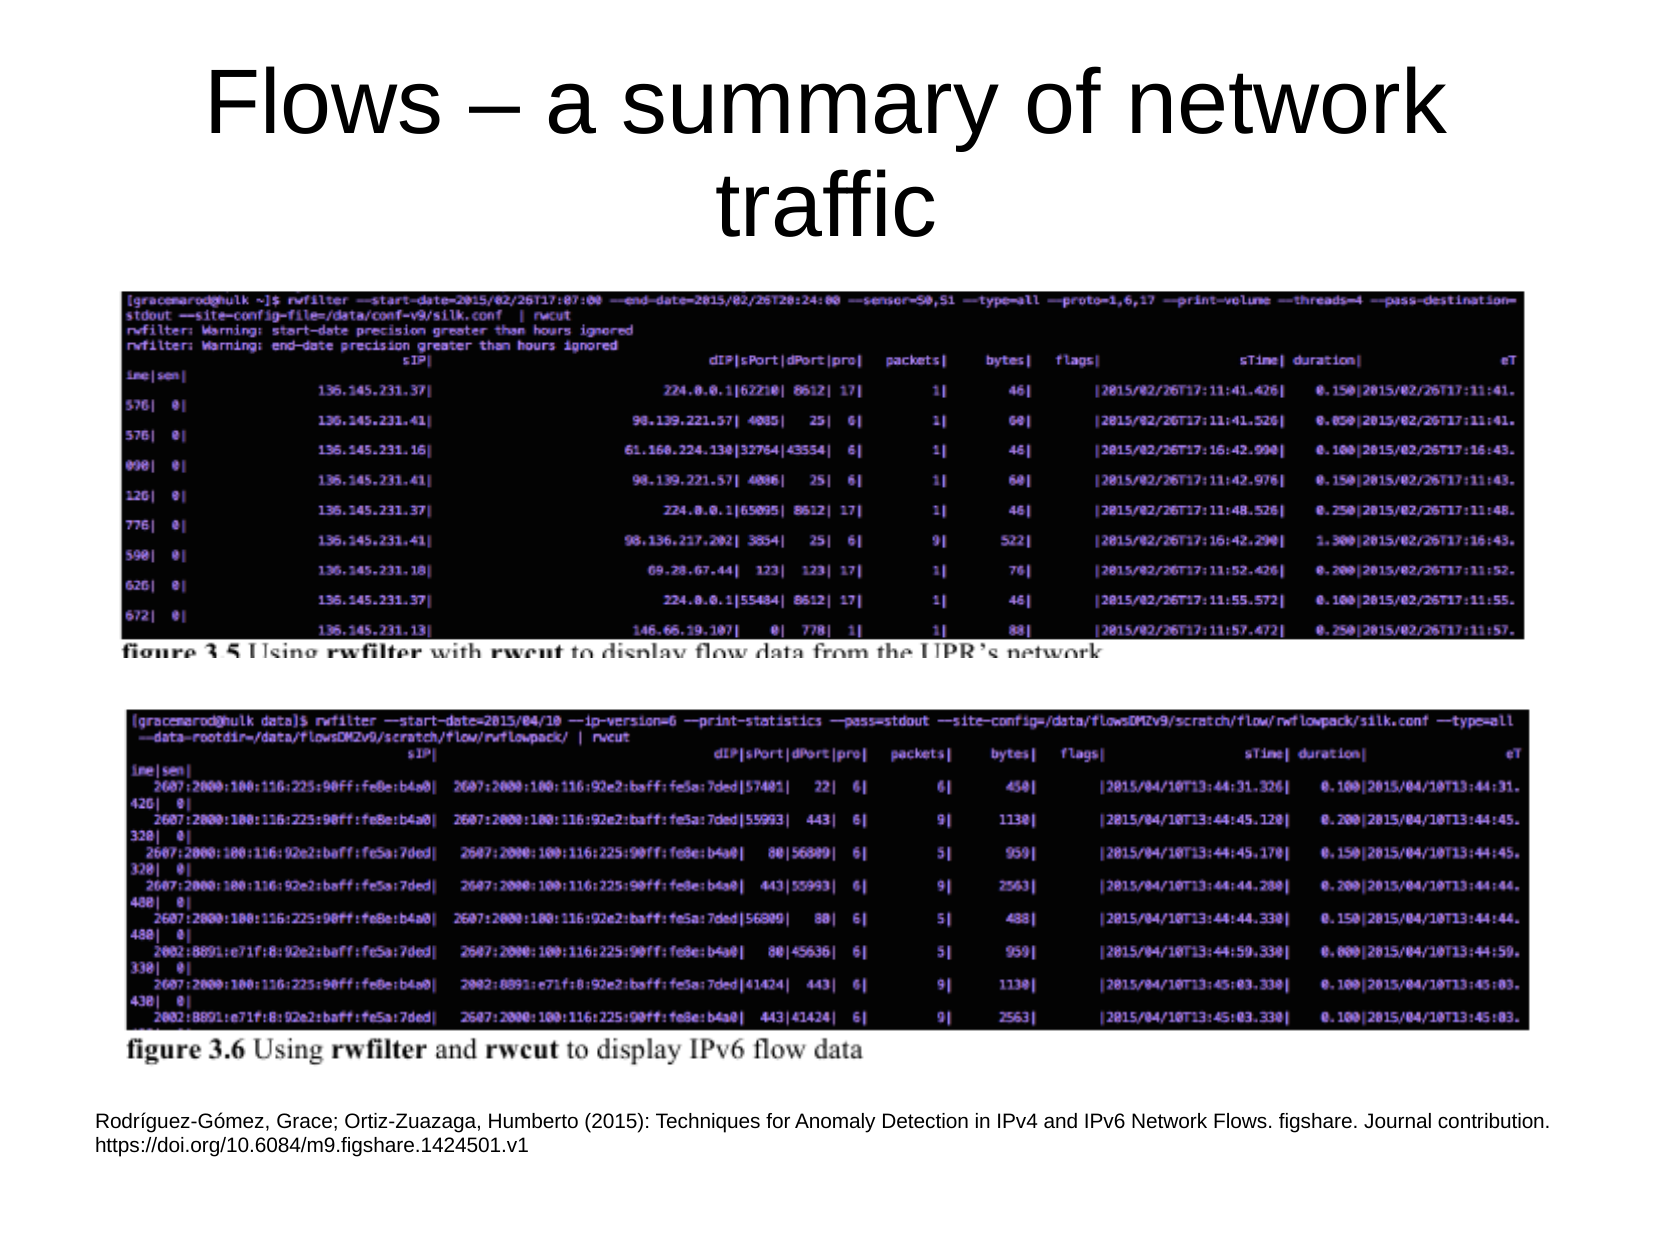

# Flows – a summary of network traffic
Rodríguez-Gómez, Grace; Ortiz-Zuazaga, Humberto (2015): Techniques for Anomaly Detection in IPv4 and IPv6 Network Flows. figshare. Journal contribution. https://doi.org/10.6084/m9.figshare.1424501.v1